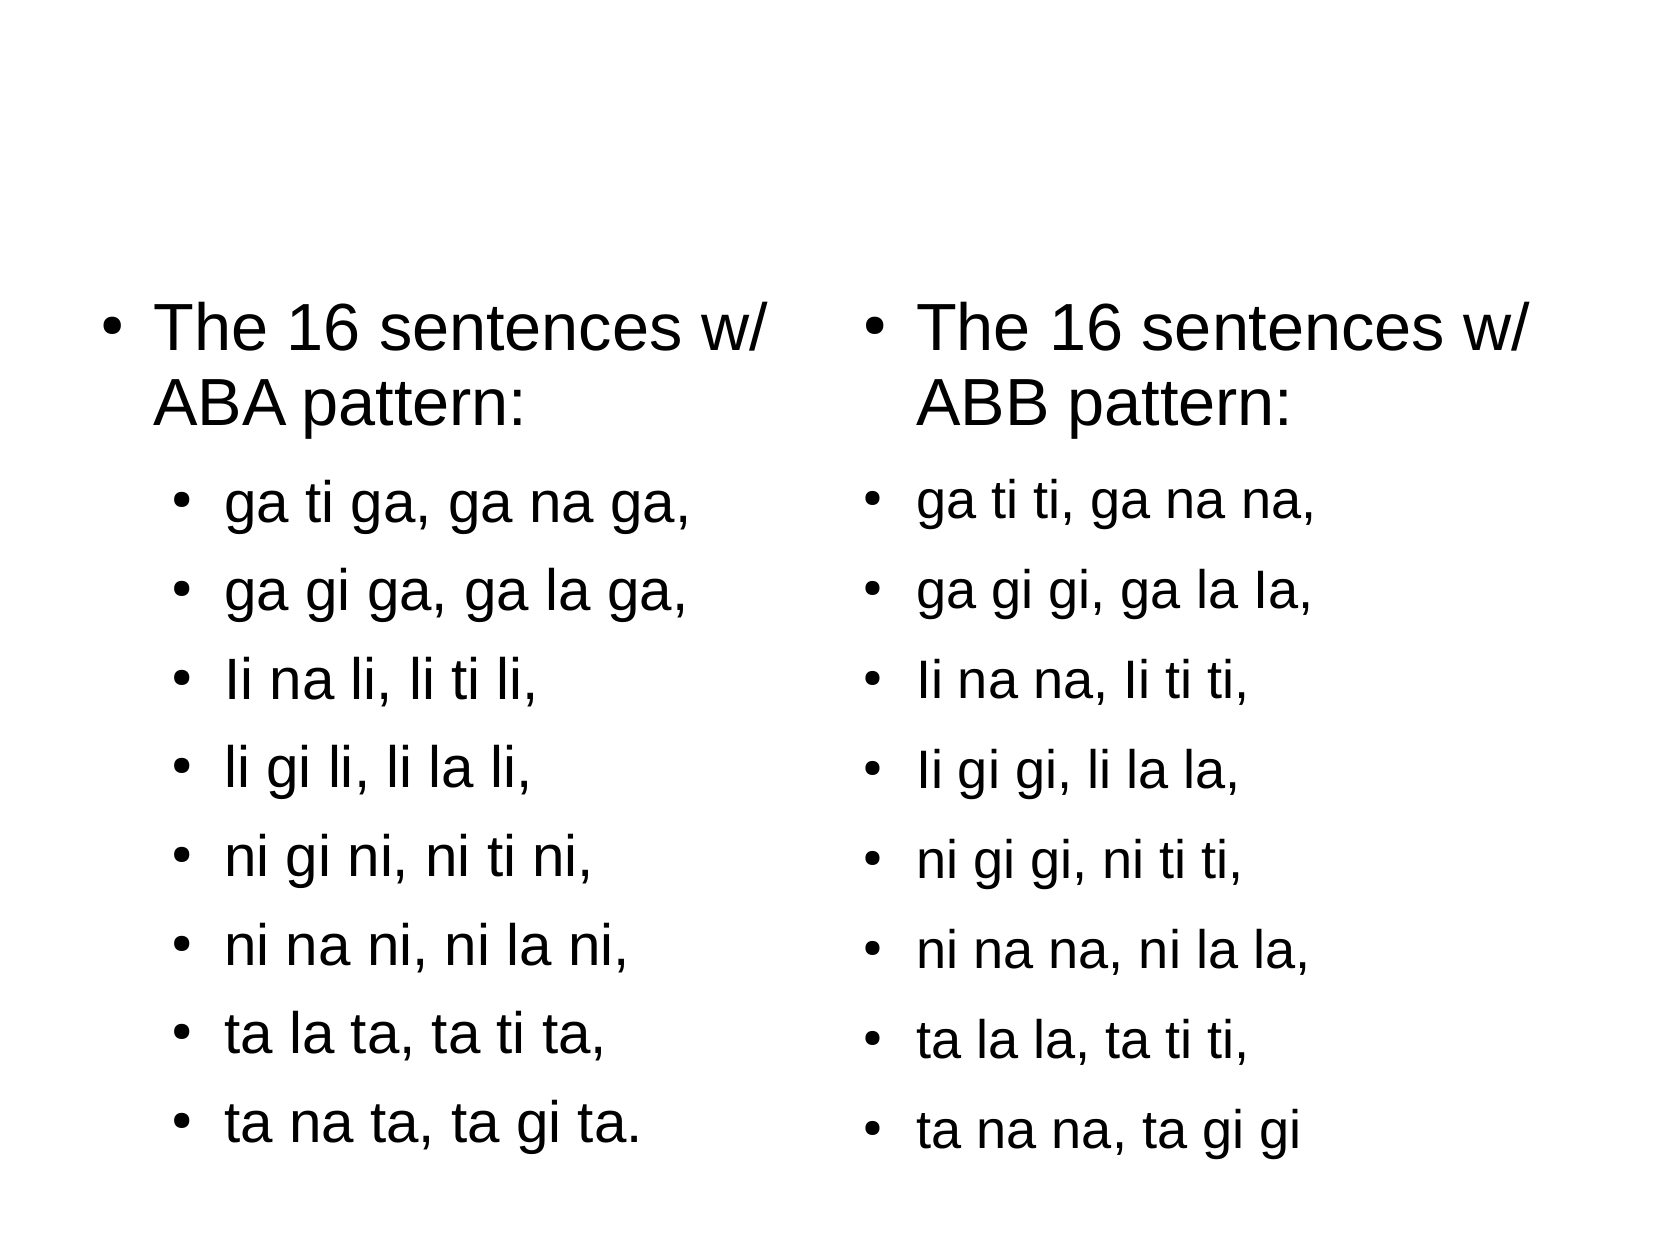

#
The 16 sentences w/ ABA pattern:
ga ti ga, ga na ga,
ga gi ga, ga la ga,
Ii na li, li ti li,
li gi li, li la li,
ni gi ni, ni ti ni,
ni na ni, ni la ni,
ta la ta, ta ti ta,
ta na ta, ta gi ta.
The 16 sentences w/ ABB pattern:
ga ti ti, ga na na,
ga gi gi, ga la Ia,
Ii na na, Ii ti ti,
Ii gi gi, li la la,
ni gi gi, ni ti ti,
ni na na, ni la la,
ta la la, ta ti ti,
ta na na, ta gi gi